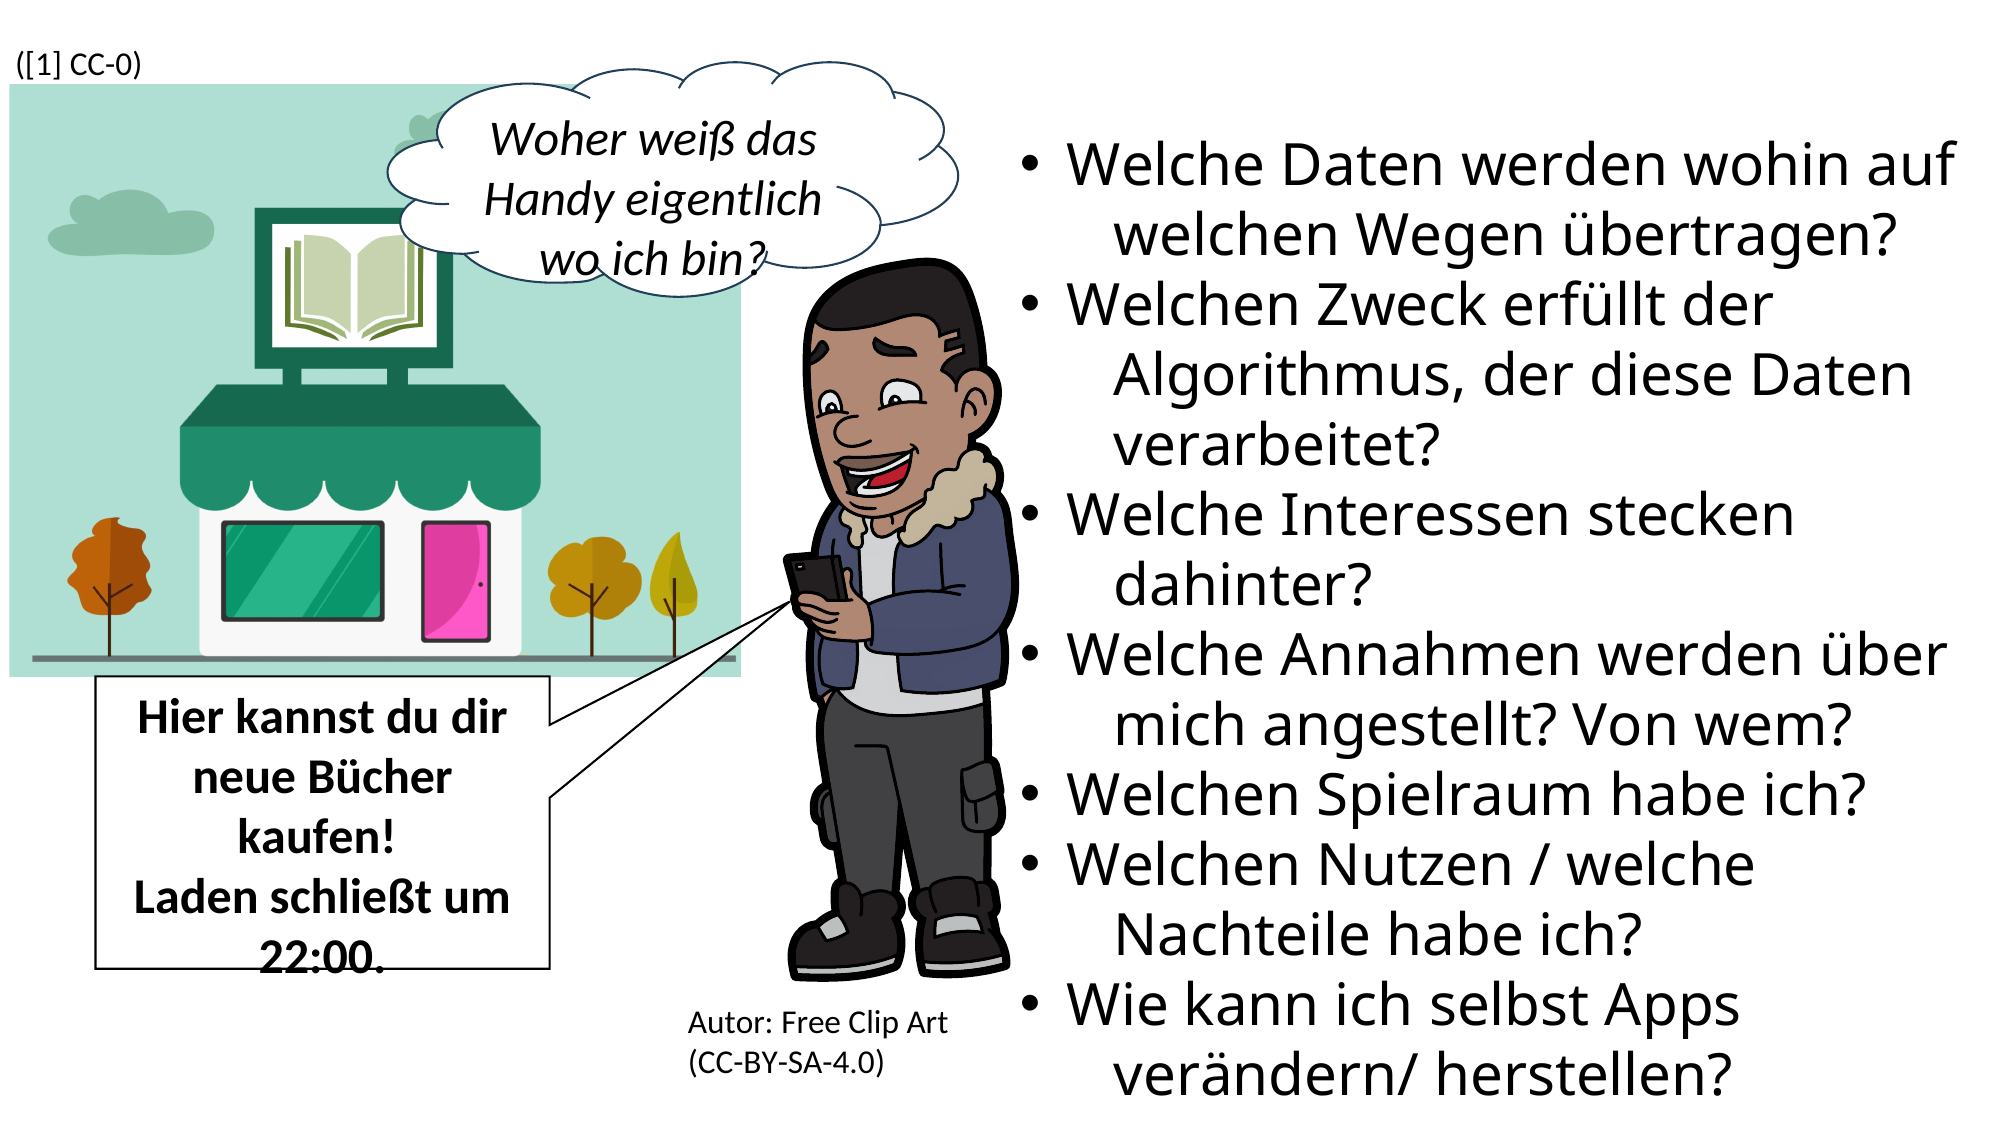

([1] CC-0)
Woher weiß das Handy eigentlich wo ich bin?
Welche Daten werden wohin auf welchen Wegen übertragen?
Welchen Zweck erfüllt der Algorithmus, der diese Daten verarbeitet?
Welche Interessen stecken dahinter?
Welche Annahmen werden über mich angestellt? Von wem?
Welchen Spielraum habe ich?
Welchen Nutzen / welche Nachteile habe ich?
Wie kann ich selbst Apps verändern/ herstellen?
…
Hier kannst du dir neue Bücher kaufen!
Laden schließt um 22:00.
Autor: Free Clip Art
(CC-BY-SA-4.0)